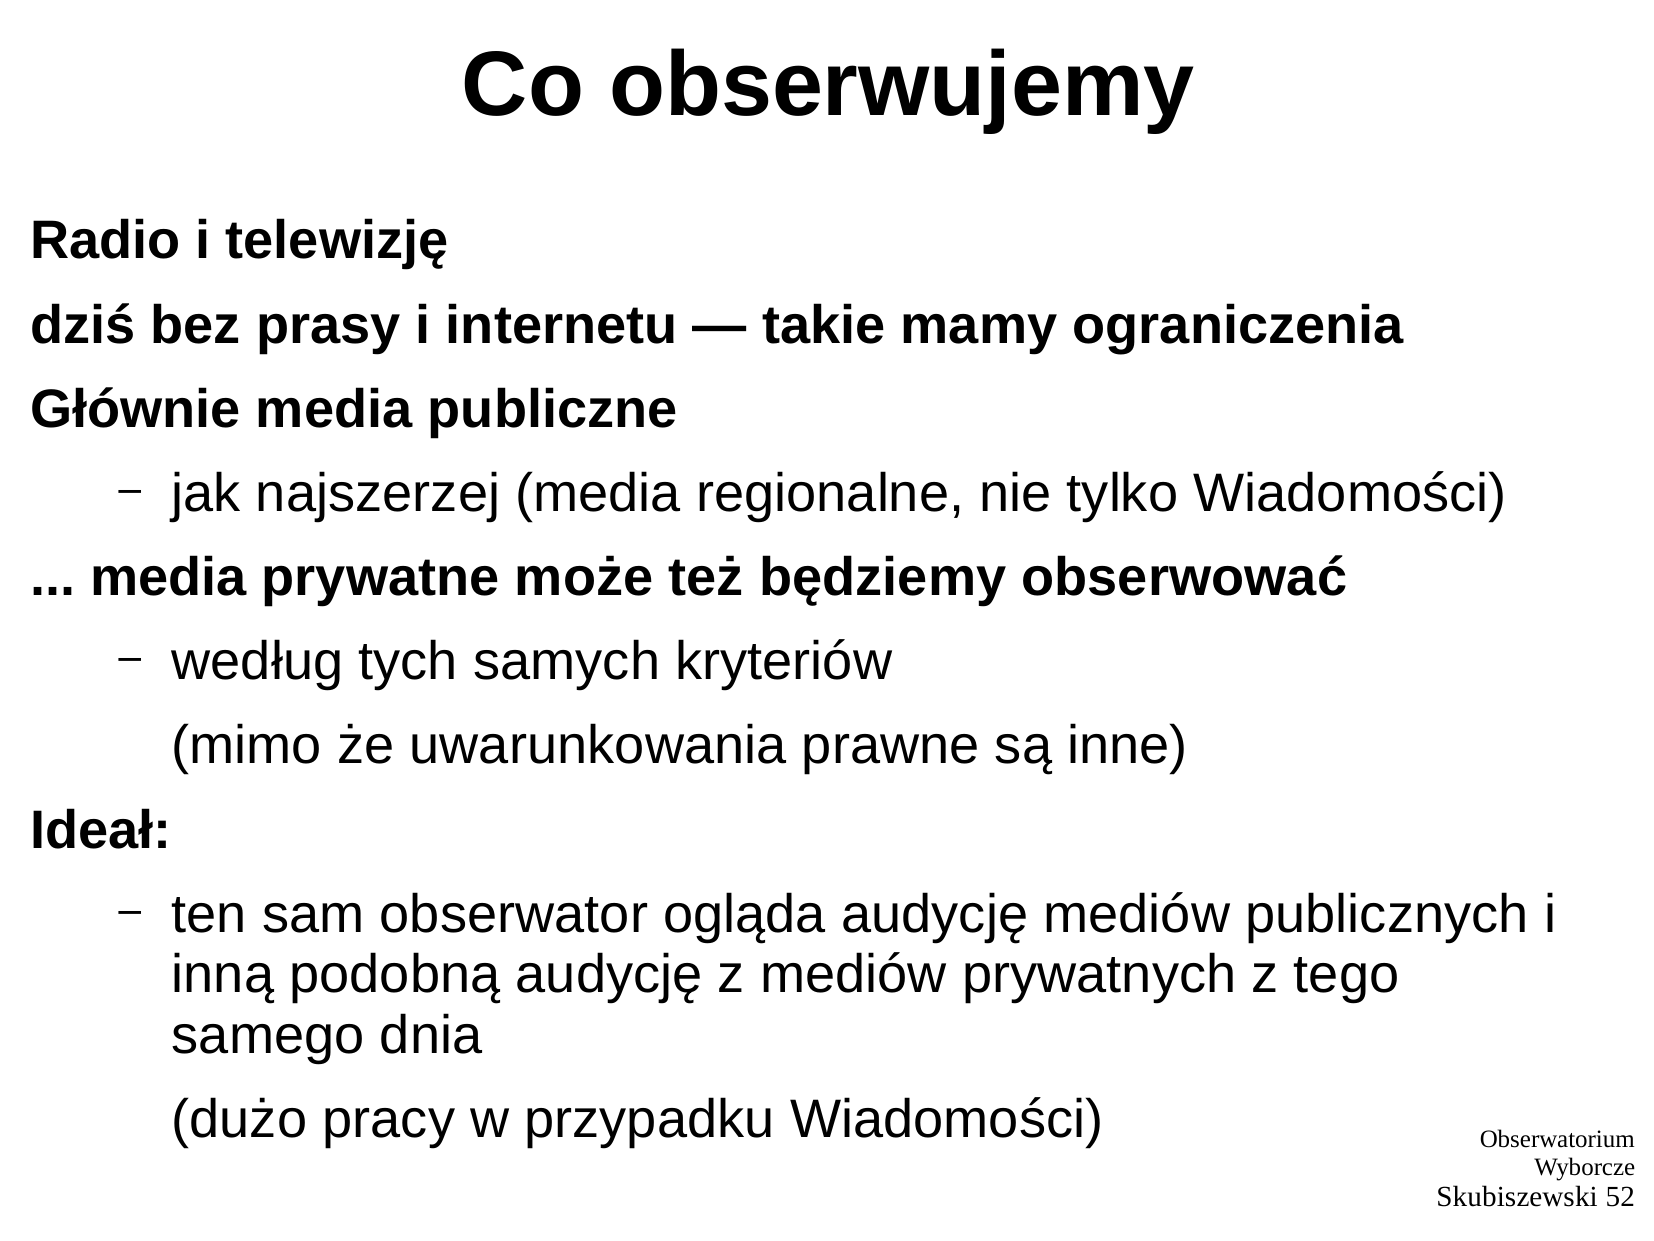

# Co obserwujemy
Radio i telewizję
dziś bez prasy i internetu — takie mamy ograniczenia
Głównie media publiczne
jak najszerzej (media regionalne, nie tylko Wiadomości)
... media prywatne może też będziemy obserwować
według tych samych kryteriów
(mimo że uwarunkowania prawne są inne)
Ideał:
ten sam obserwator ogląda audycję mediów publicznych i inną podobną audycję z mediów prywatnych z tego samego dnia
(dużo pracy w przypadku Wiadomości)
52